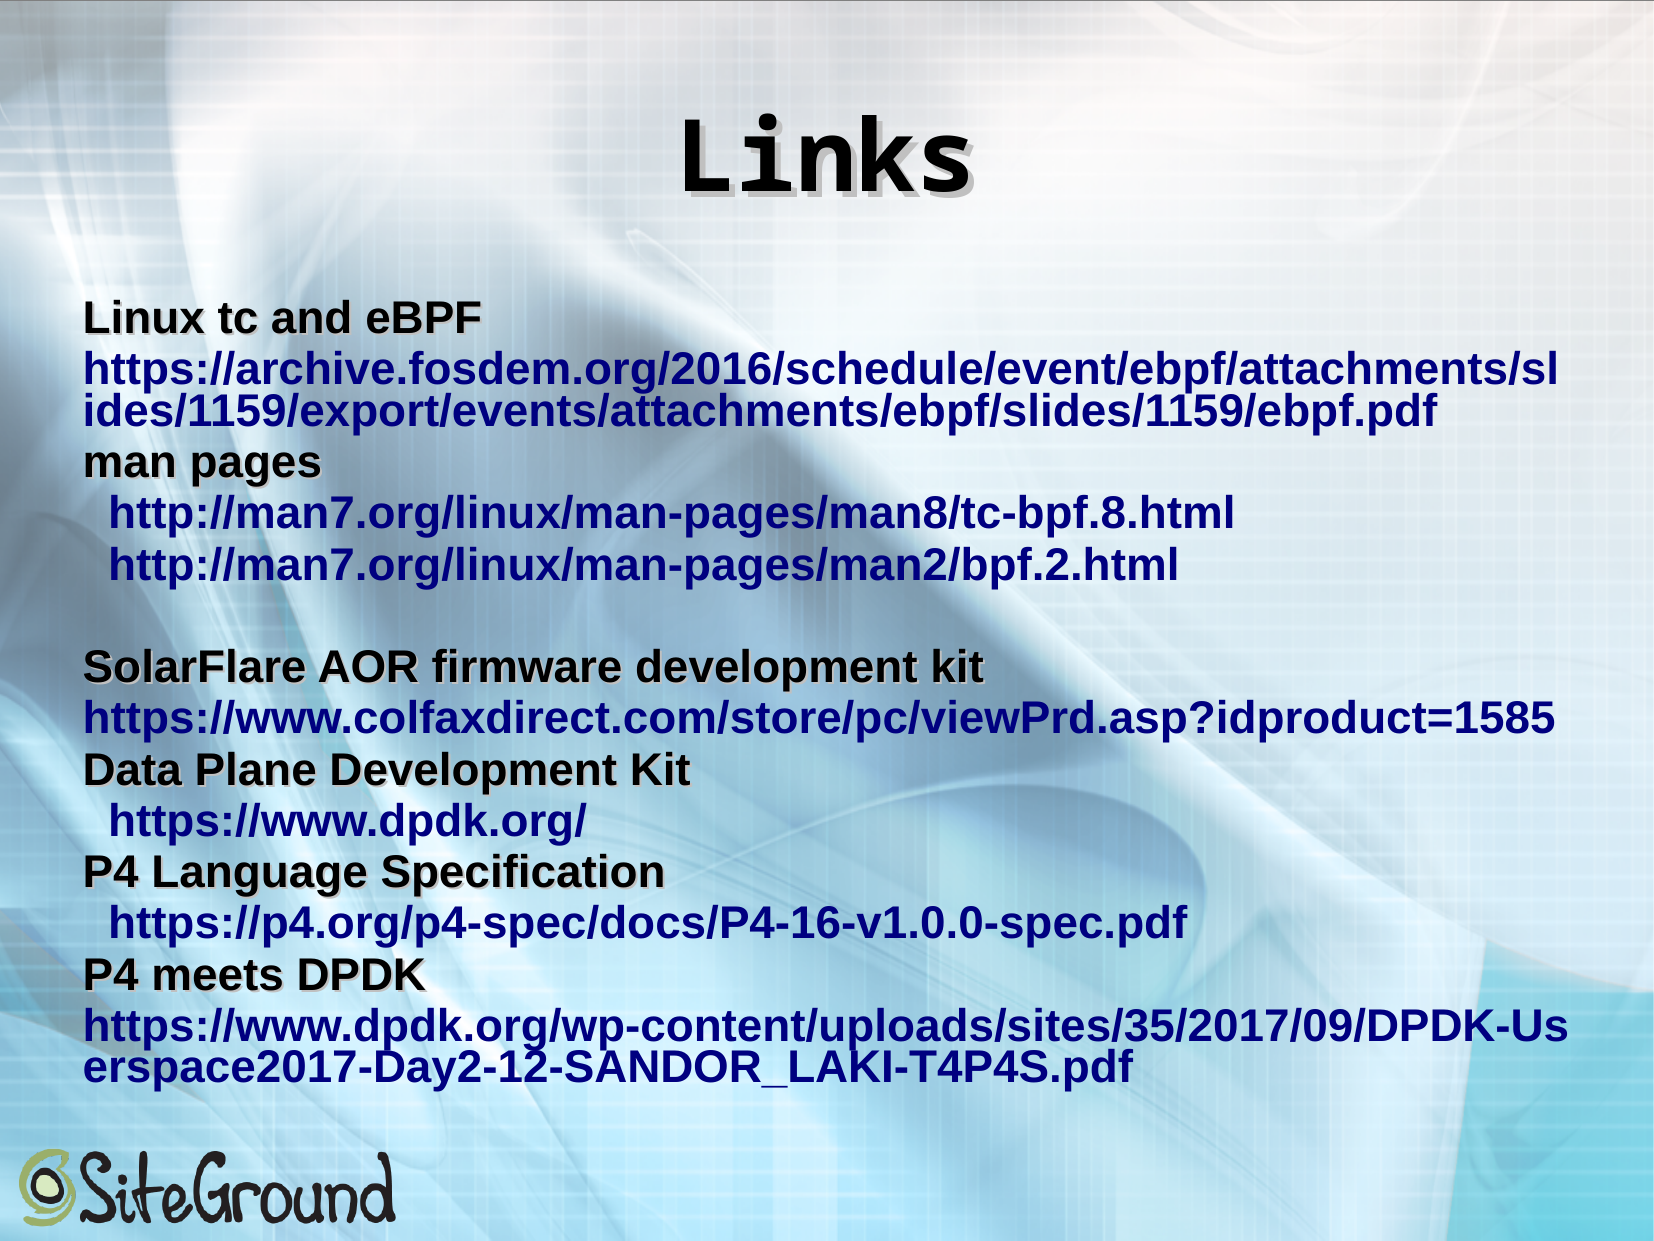

# Links
Linux tc and eBPF https://archive.fosdem.org/2016/schedule/event/ebpf/attachments/slides/1159/export/events/attachments/ebpf/slides/1159/ebpf.pdf
man pages
 http://man7.org/linux/man-pages/man8/tc-bpf.8.html
 http://man7.org/linux/man-pages/man2/bpf.2.html
SolarFlare AOR firmware development kit https://www.colfaxdirect.com/store/pc/viewPrd.asp?idproduct=1585
Data Plane Development Kit
 https://www.dpdk.org/
P4 Language Specification
 https://p4.org/p4-spec/docs/P4-16-v1.0.0-spec.pdf
P4 meets DPDK
https://www.dpdk.org/wp-content/uploads/sites/35/2017/09/DPDK-Userspace2017-Day2-12-SANDOR_LAKI-T4P4S.pdf